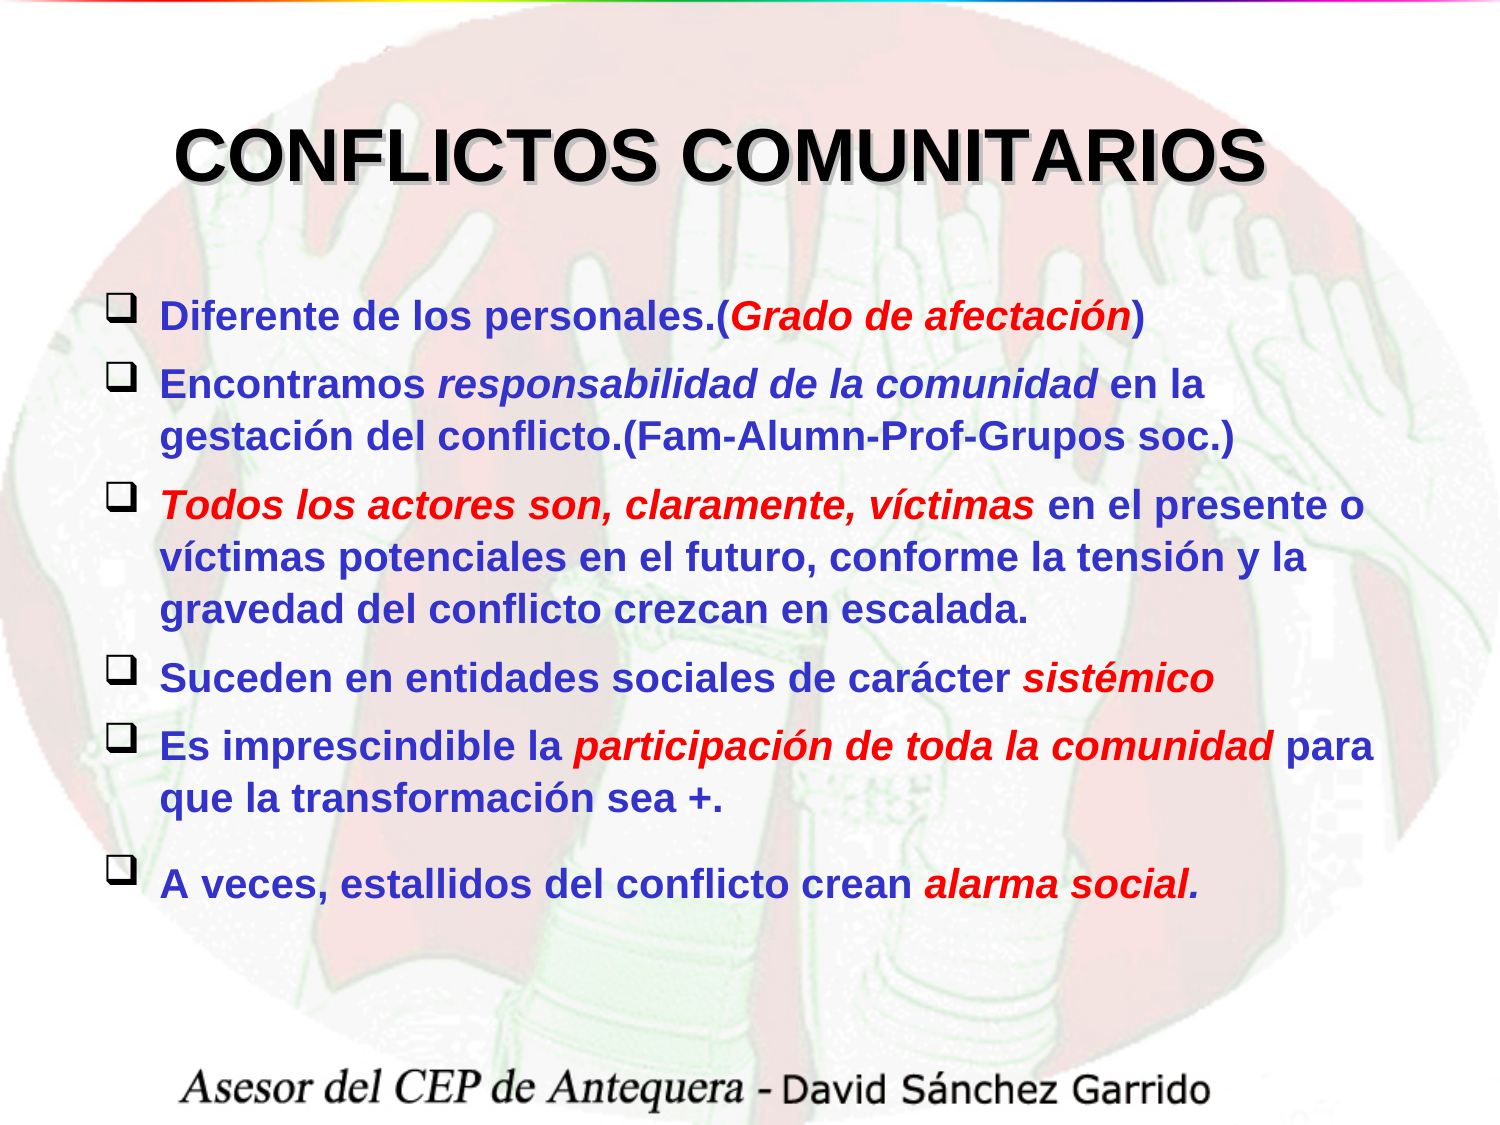

CONFLICTOS COMUNITARIOS
Diferente de los personales.(Grado de afectación)
Encontramos responsabilidad de la comunidad en la gestación del conflicto.(Fam-Alumn-Prof-Grupos soc.)
Todos los actores son, claramente, víctimas en el presente o víctimas potenciales en el futuro, conforme la tensión y la gravedad del conflicto crezcan en escalada.
Suceden en entidades sociales de carácter sistémico
Es imprescindible la participación de toda la comunidad para que la transformación sea +.
A veces, estallidos del conflicto crean alarma social.